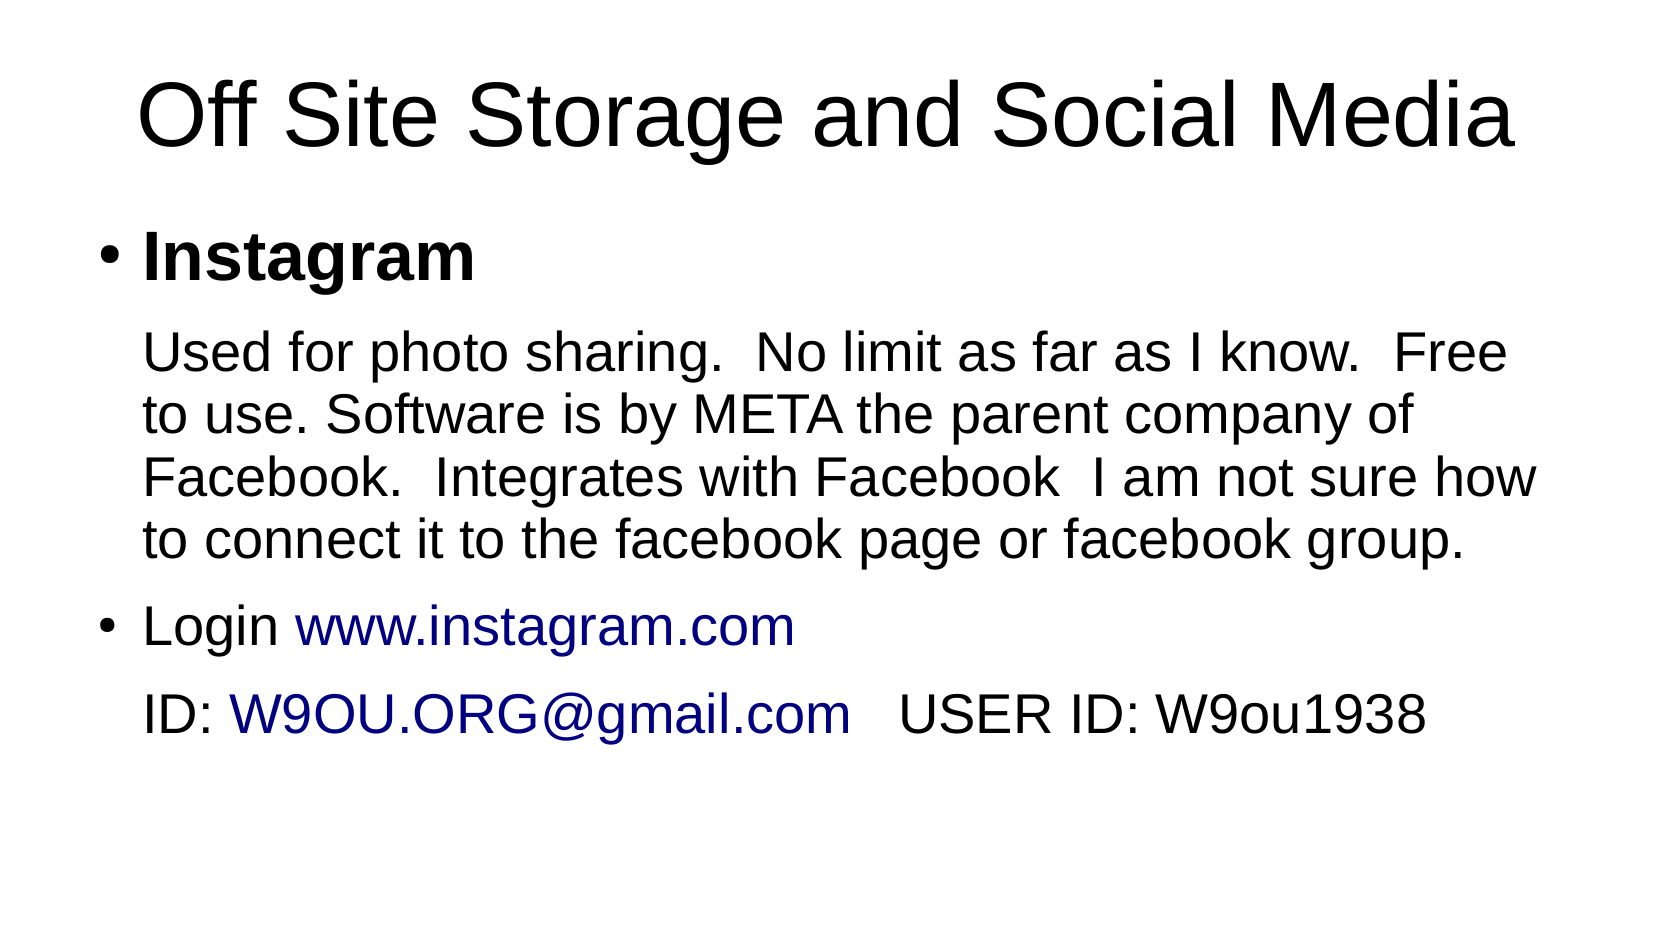

# Off Site Storage and Social Media
Instagram
Used for photo sharing. No limit as far as I know. Free to use. Software is by META the parent company of Facebook. Integrates with Facebook I am not sure how to connect it to the facebook page or facebook group.
Login www.instagram.com
ID: W9OU.ORG@gmail.com	USER ID: W9ou1938